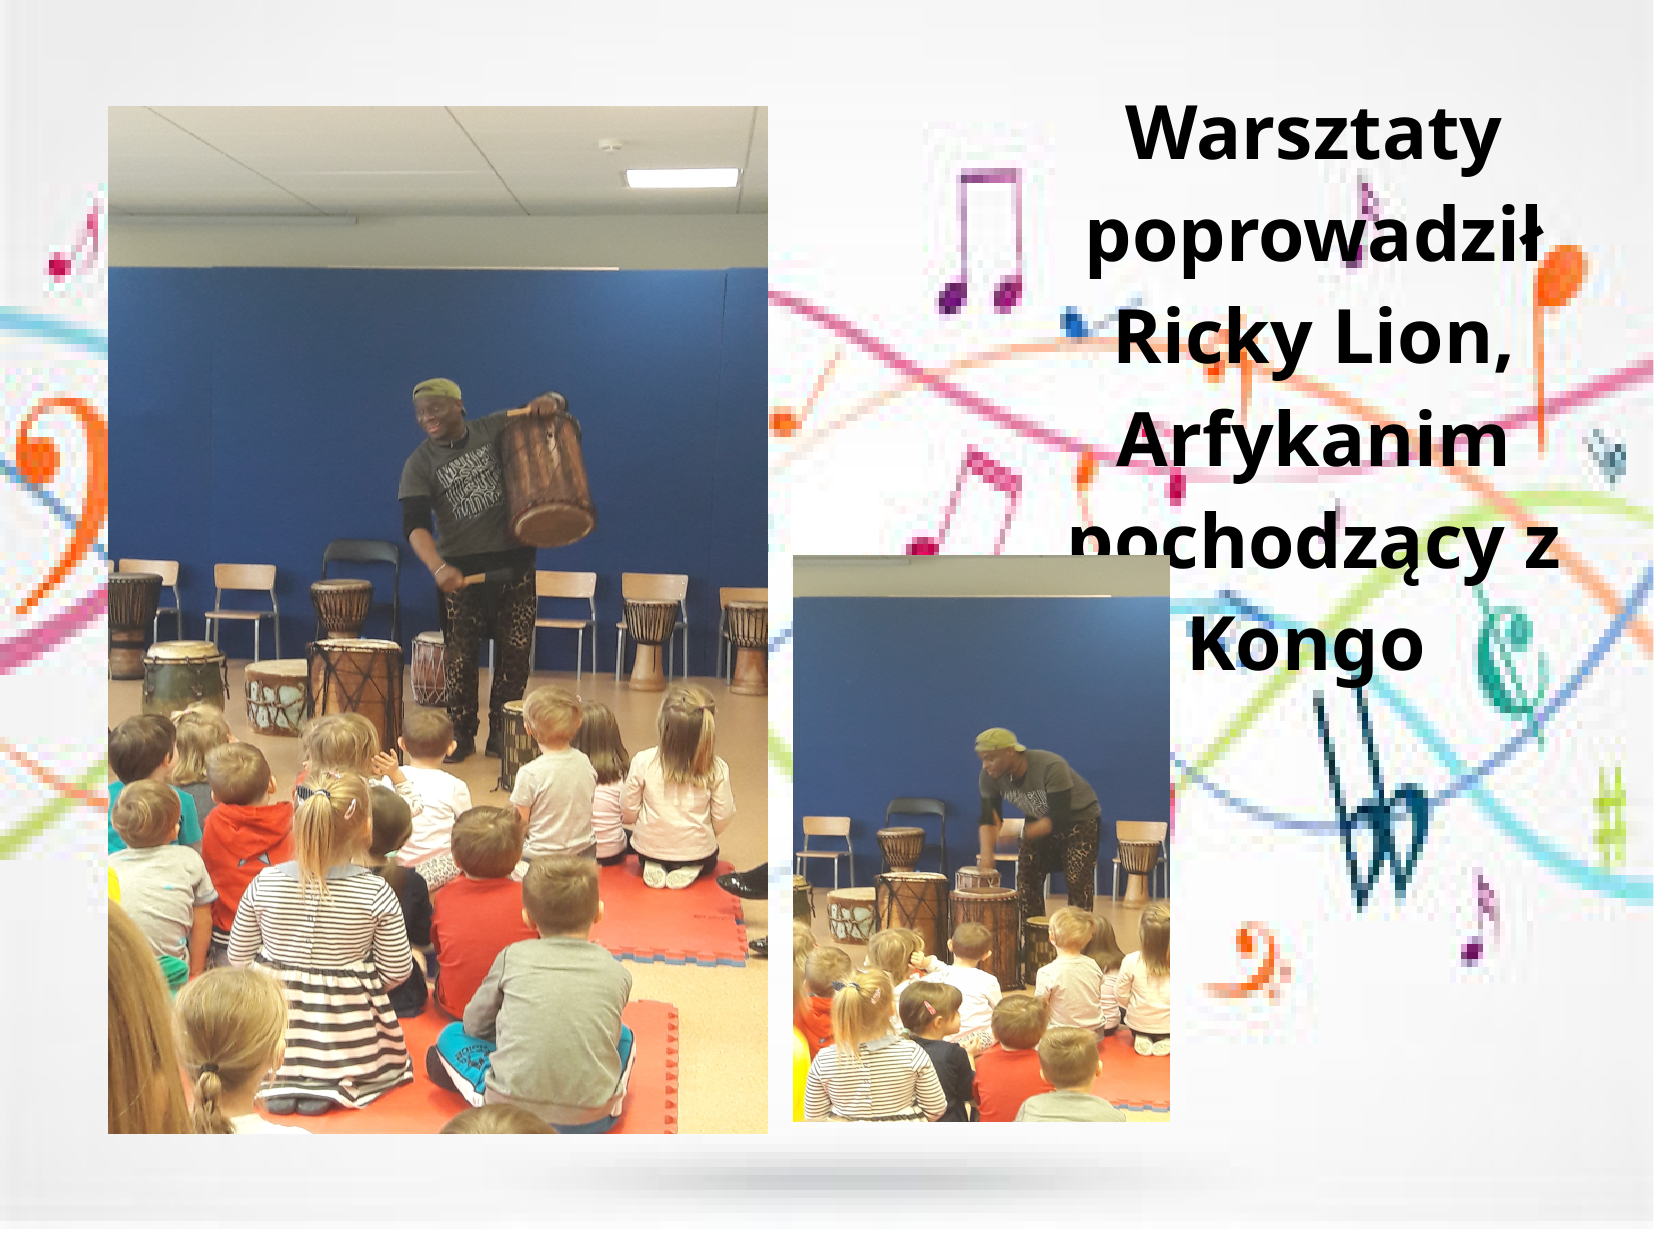

# Warsztaty poprowadził Ricky Lion, Arfykanim pochodzący z Kongo